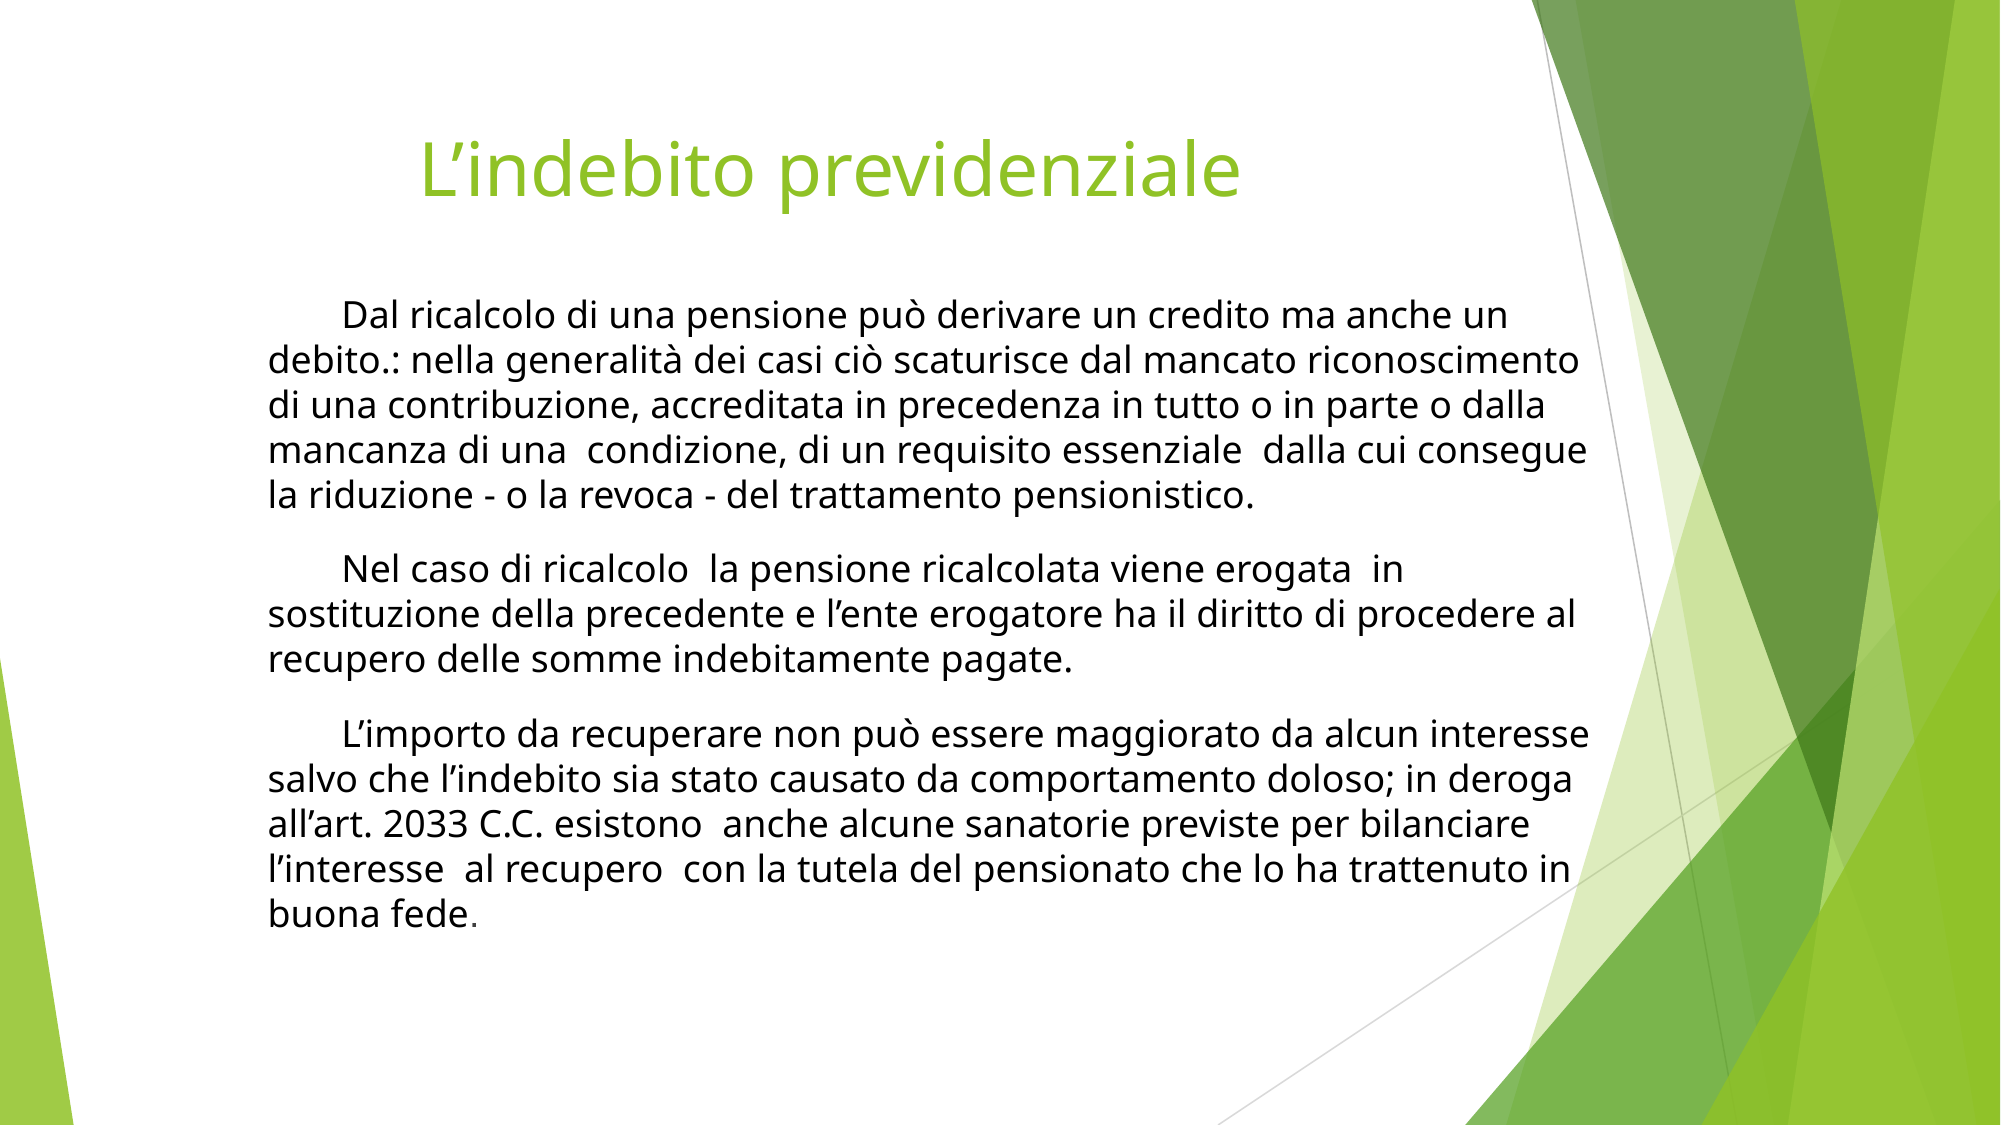

# L’indebito previdenziale
	Dal ricalcolo di una pensione può derivare un credito ma anche un debito.: nella generalità dei casi ciò scaturisce dal mancato riconoscimento di una contribuzione, accreditata in precedenza in tutto o in parte o dalla mancanza di una condizione, di un requisito essenziale dalla cui consegue la riduzione - o la revoca - del trattamento pensionistico.
	Nel caso di ricalcolo la pensione ricalcolata viene erogata in sostituzione della precedente e l’ente erogatore ha il diritto di procedere al recupero delle somme indebitamente pagate.
	L’importo da recuperare non può essere maggiorato da alcun interesse salvo che l’indebito sia stato causato da comportamento doloso; in deroga all’art. 2033 C.C. esistono anche alcune sanatorie previste per bilanciare l’interesse al recupero con la tutela del pensionato che lo ha trattenuto in buona fede.